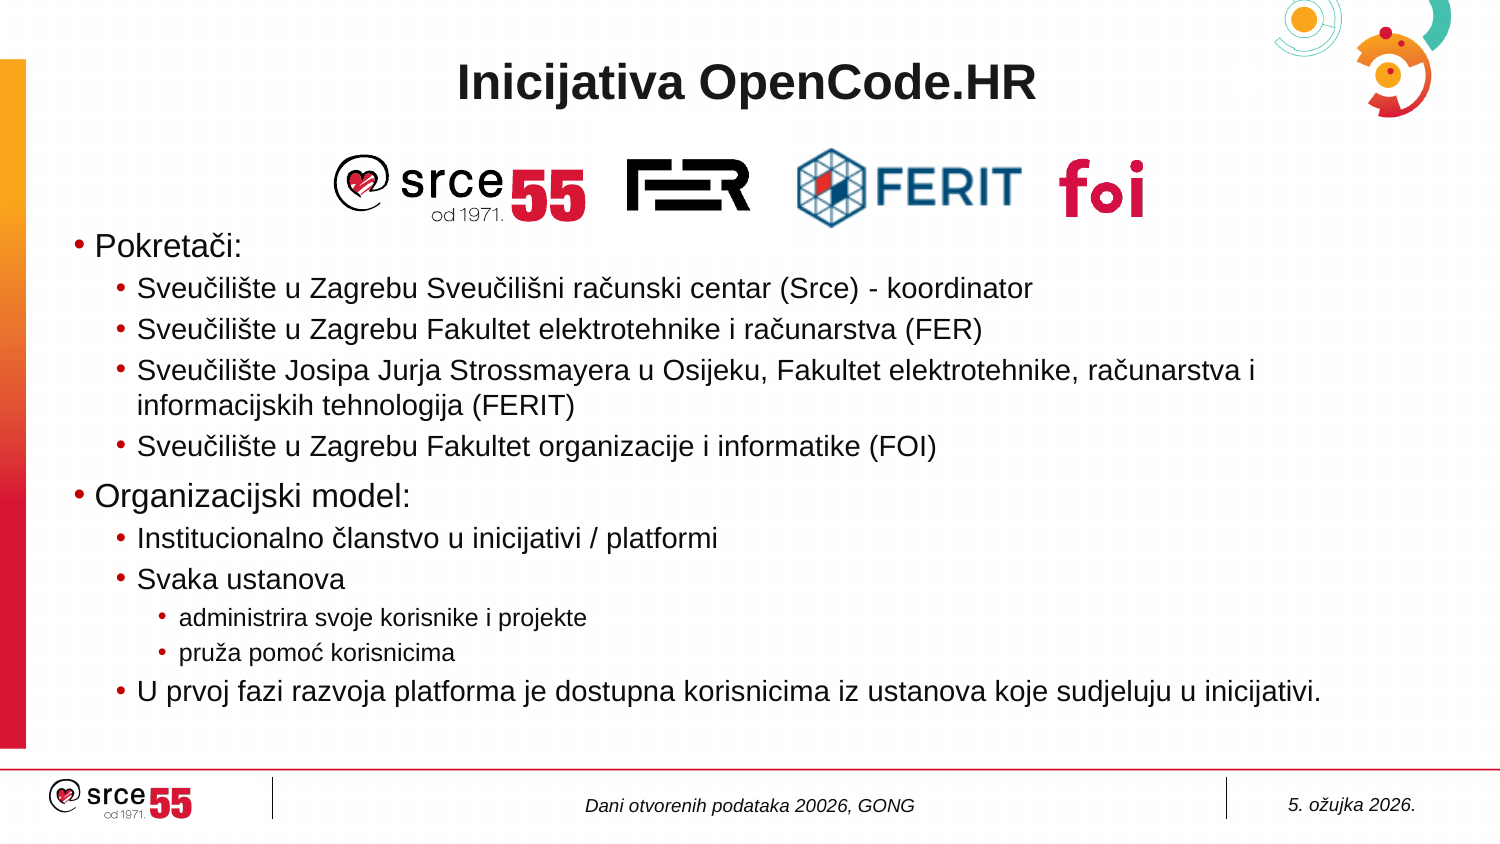

# Inicijativa OpenCode.HR
Pokretači:
Sveučilište u Zagrebu Sveučilišni računski centar (Srce) - koordinator
Sveučilište u Zagrebu Fakultet elektrotehnike i računarstva (FER)
Sveučilište Josipa Jurja Strossmayera u Osijeku, Fakultet elektrotehnike, računarstva i informacijskih tehnologija (FERIT)
Sveučilište u Zagrebu Fakultet organizacije i informatike (FOI)
Organizacijski model:
Institucionalno članstvo u inicijativi / platformi
Svaka ustanova
administrira svoje korisnike i projekte
pruža pomoć korisnicima
U prvoj fazi razvoja platforma je dostupna korisnicima iz ustanova koje sudjeluju u inicijativi.
5. ožujka 2026.
Dani otvorenih podataka 20026, GONG